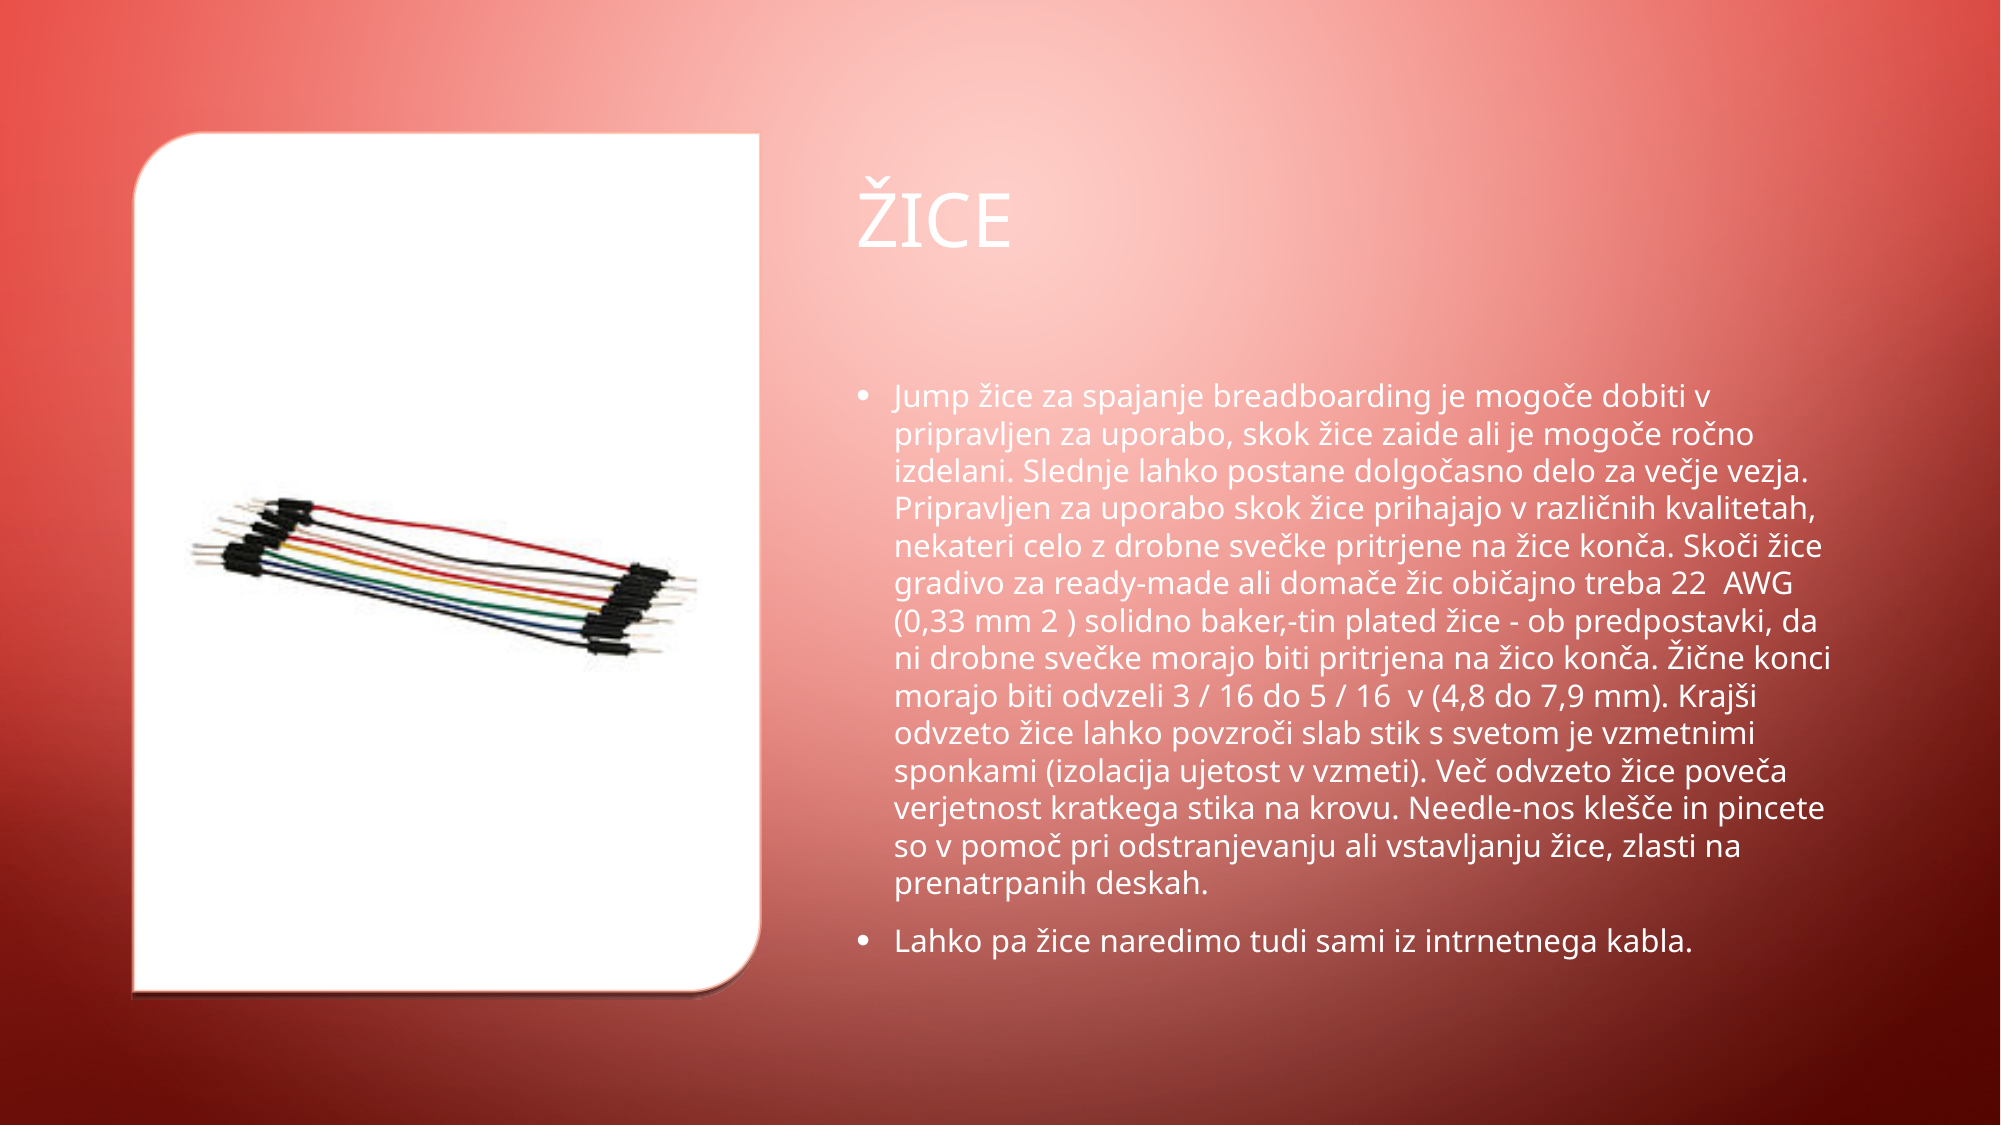

# Žice
Jump žice za spajanje breadboarding je mogoče dobiti v pripravljen za uporabo, skok žice zaide ali je mogoče ročno izdelani. Slednje lahko postane dolgočasno delo za večje vezja. Pripravljen za uporabo skok žice prihajajo v različnih kvalitetah, nekateri celo z drobne svečke pritrjene na žice konča. Skoči žice gradivo za ready-made ali domače žic običajno treba 22 AWG (0,33 mm 2 ) solidno baker,-tin plated žice - ob predpostavki, da ni drobne svečke morajo biti pritrjena na žico konča. Žične konci morajo biti odvzeli 3 / 16 do 5 / 16 v (4,8 do 7,9 mm). Krajši odvzeto žice lahko povzroči slab stik s svetom je vzmetnimi sponkami (izolacija ujetost v vzmeti). Več odvzeto žice poveča verjetnost kratkega stika na krovu. Needle-nos klešče in pincete so v pomoč pri odstranjevanju ali vstavljanju žice, zlasti na prenatrpanih deskah.
Lahko pa žice naredimo tudi sami iz intrnetnega kabla.